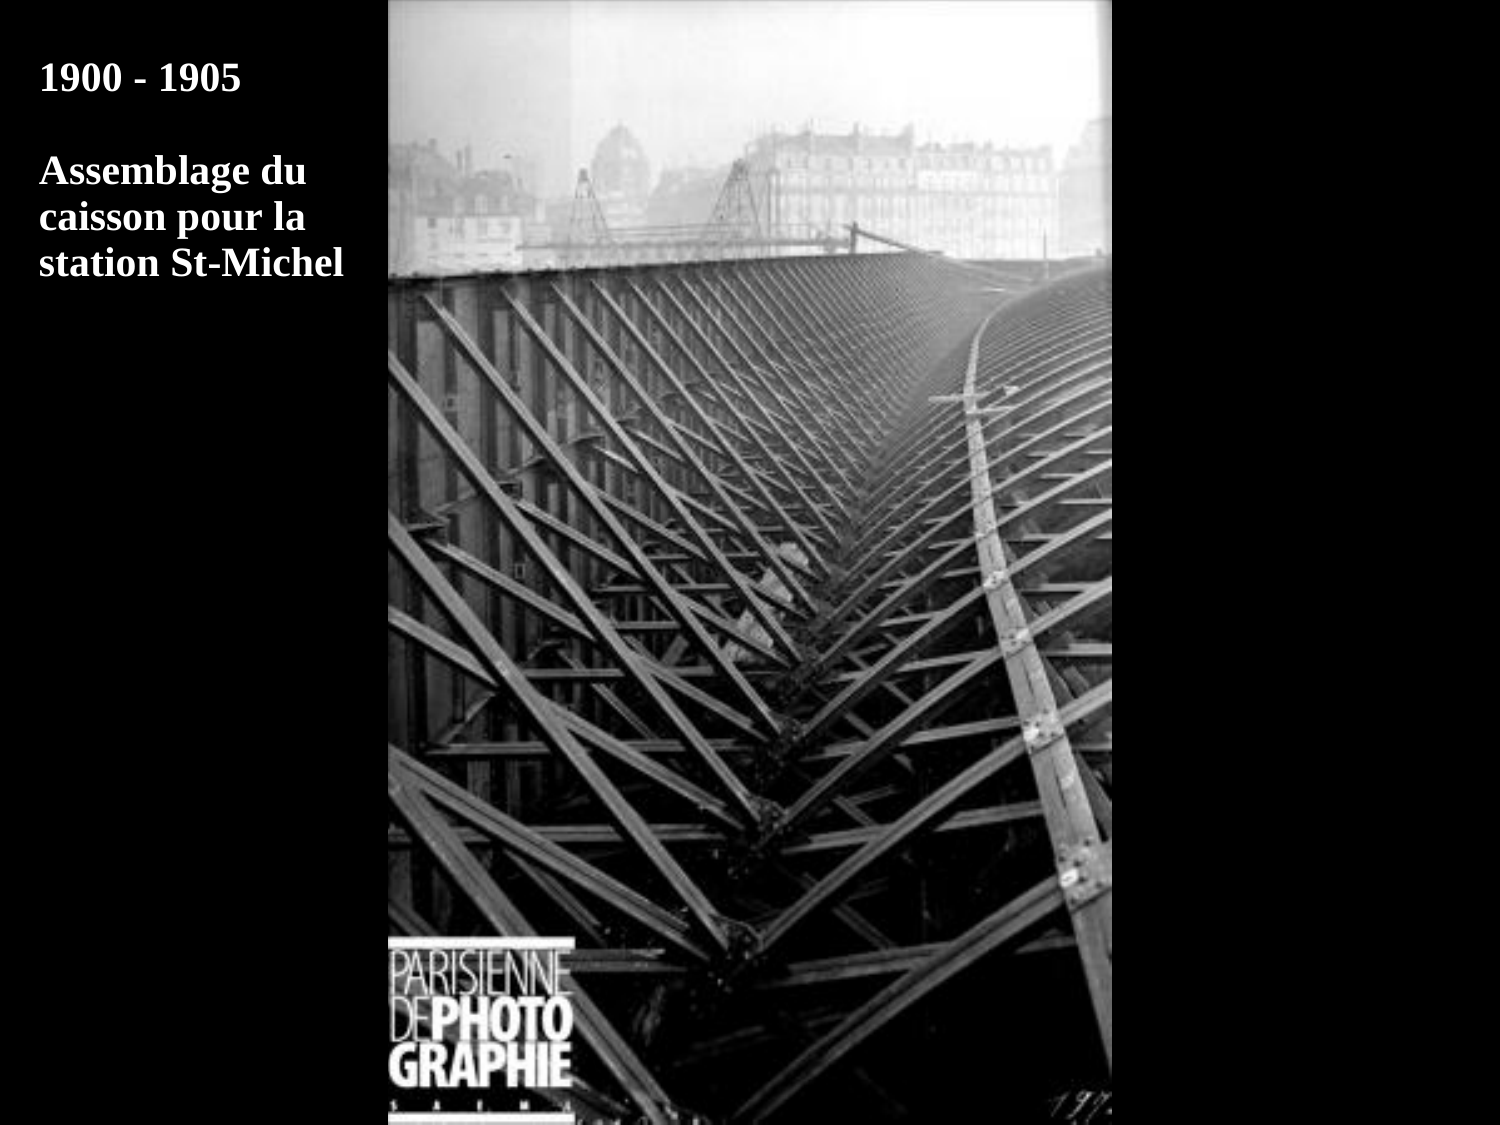

1900 - 1905
Assemblage du
caisson pour la
station St-Michel